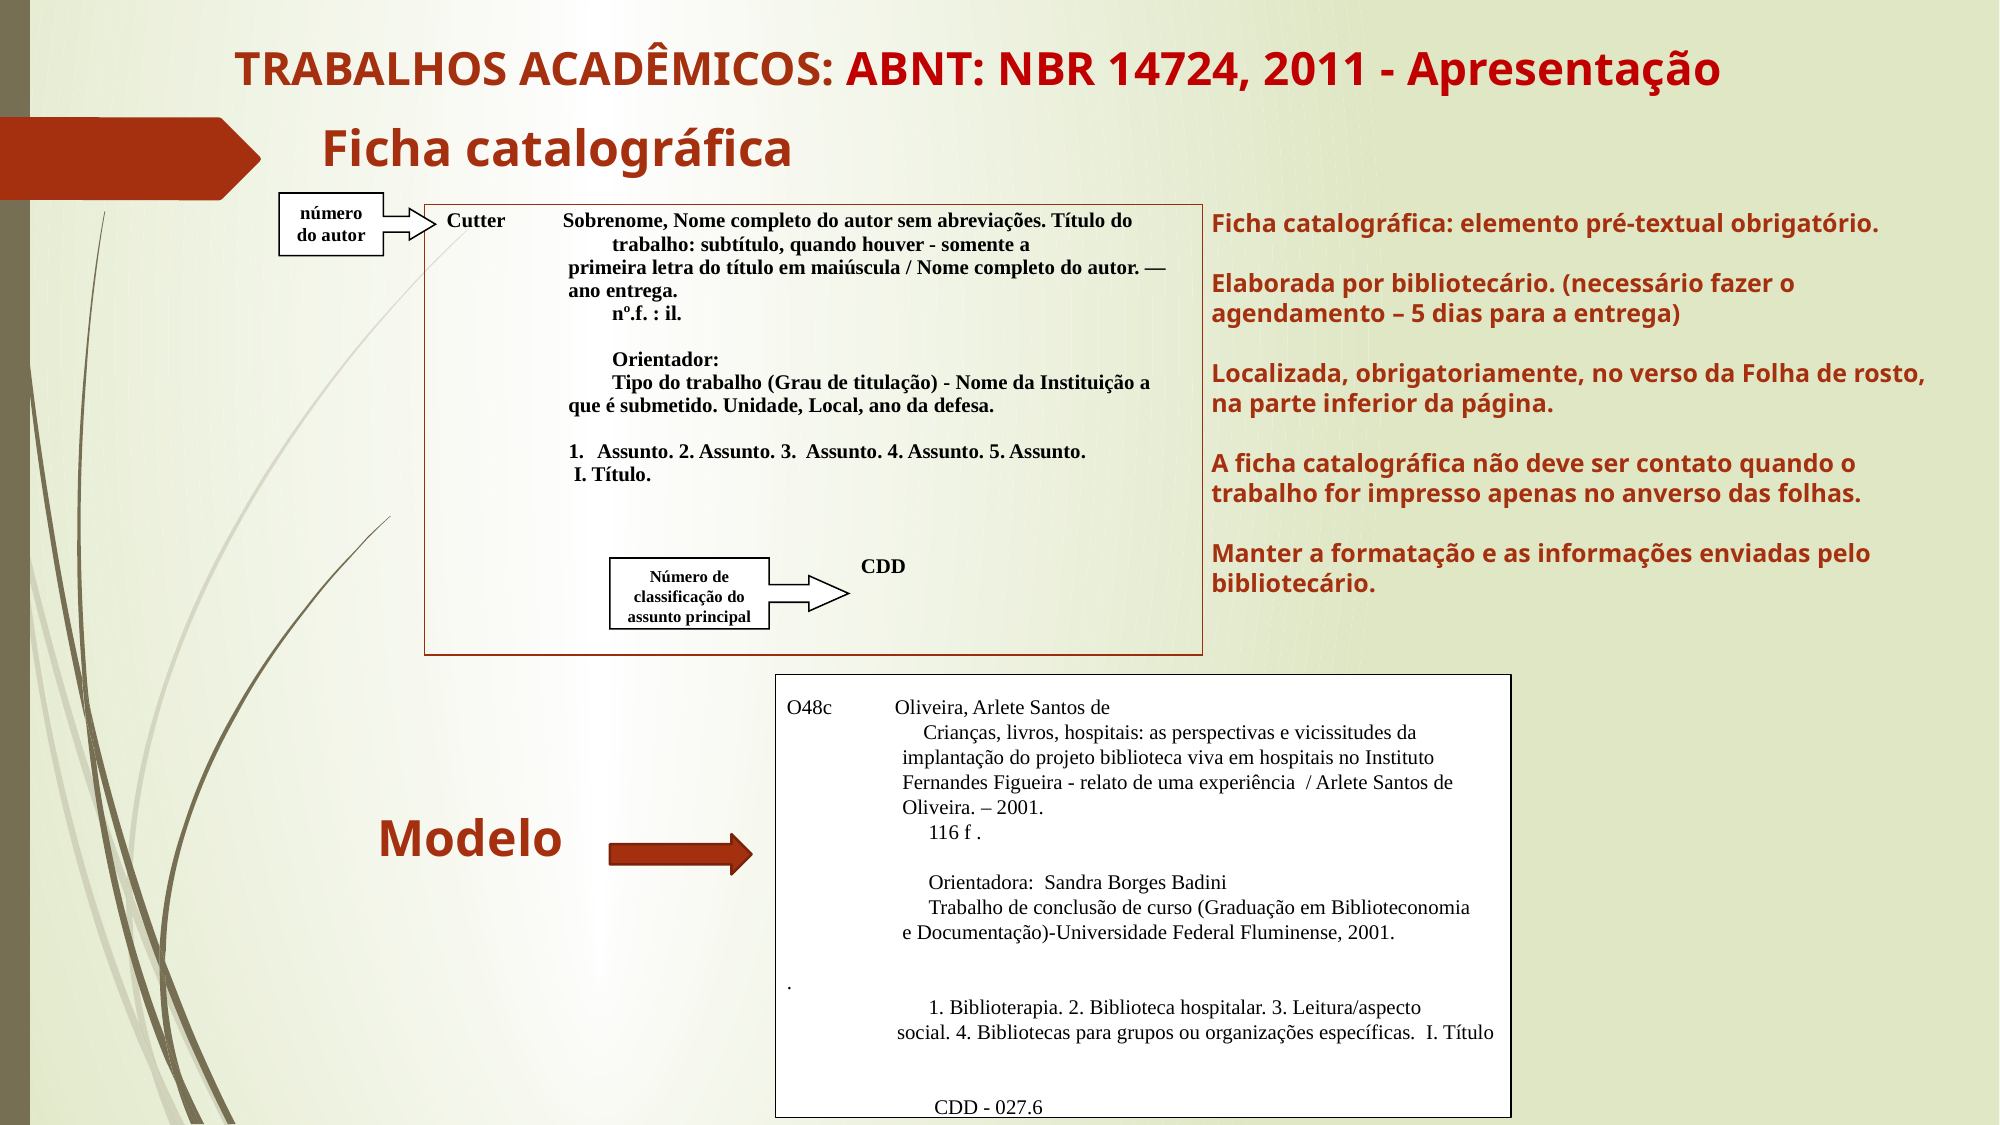

TRABALHOS ACADÊMICOS: ABNT: NBR 14724, 2011 - Apresentação
Ficha catalográfica
número do autor
Ficha catalográfica: elemento pré-textual obrigatório.
Elaborada por bibliotecário. (necessário fazer o agendamento – 5 dias para a entrega)
Localizada, obrigatoriamente, no verso da Folha de rosto, na parte inferior da página.
A ficha catalográfica não deve ser contato quando o trabalho for impresso apenas no anverso das folhas.
Manter a formatação e as informações enviadas pelo bibliotecário.
| Cutter Sobrenome, Nome completo do autor sem abreviações. Título do trabalho: subtítulo, quando houver - somente a primeira letra do título em maiúscula / Nome completo do autor. — ano entrega. nº.f. : il. Orientador: Tipo do trabalho (Grau de titulação) - Nome da Instituição a que é submetido. Unidade, Local, ano da defesa. Assunto. 2. Assunto. 3. Assunto. 4. Assunto. 5. Assunto. I. Título.   CDD |
| --- |
Número de classificação do assunto principal
O48c Oliveira, Arlete Santos de
 Crianças, livros, hospitais: as perspectivas e vicissitudes da
 implantação do projeto biblioteca viva em hospitais no Instituto
 Fernandes Figueira - relato de uma experiência  / Arlete Santos de
 Oliveira. – 2001.
 116 f .
  Orientadora:  Sandra Borges Badini
 Trabalho de conclusão de curso (Graduação em Biblioteconomia
 e Documentação)-Universidade Federal Fluminense, 2001.
.
 1. Biblioterapia. 2. Biblioteca hospitalar. 3. Leitura/aspecto
 social. 4. Bibliotecas para grupos ou organizações específicas. I. Título
 		CDD - 027.6
Modelo